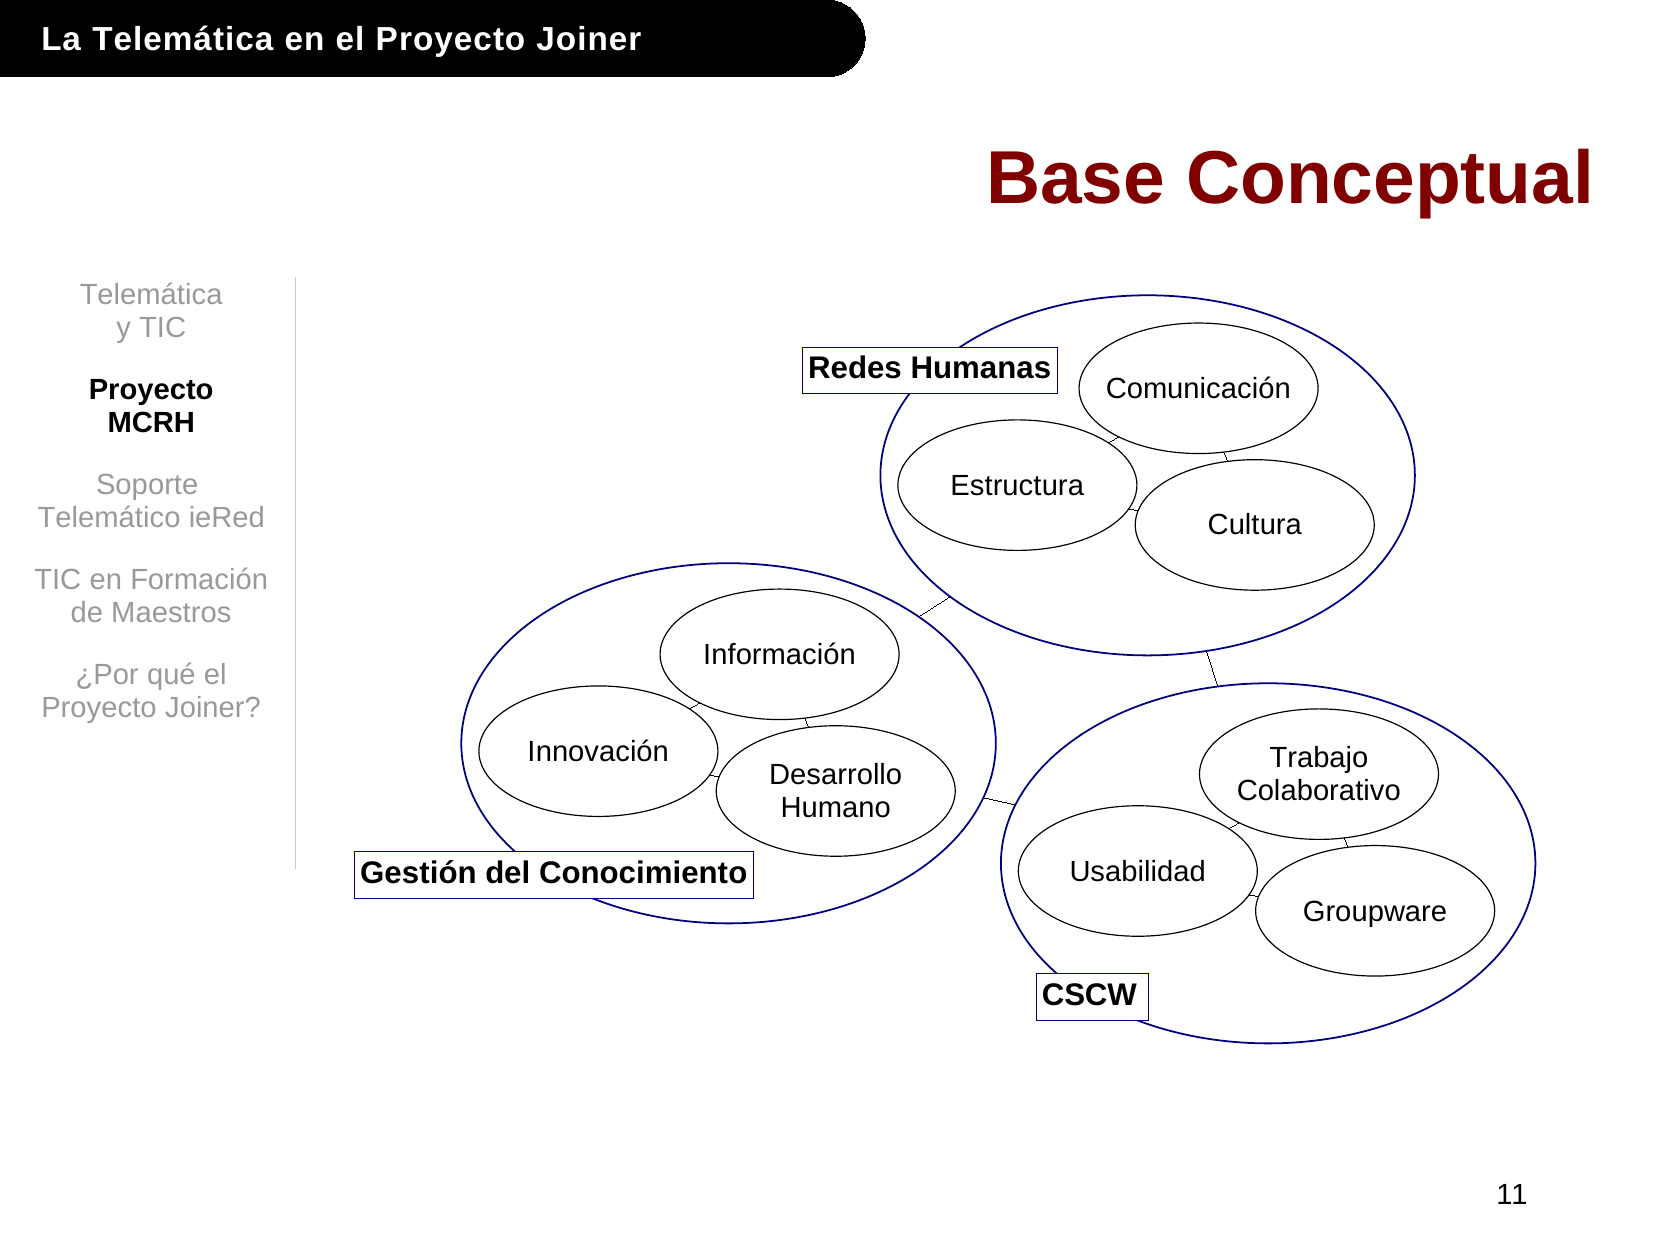

# Base Conceptual
Telemática
y TIC
Proyecto
MCRH
Soporte
Telemático ieRed
TIC en Formación de Maestros
¿Por qué el Proyecto Joiner?
Comunicación
Redes Humanas
Estructura
Cultura
Información
Innovación
Trabajo
Colaborativo
Desarrollo
Humano
Usabilidad
Groupware
Gestión del Conocimiento
CSCW